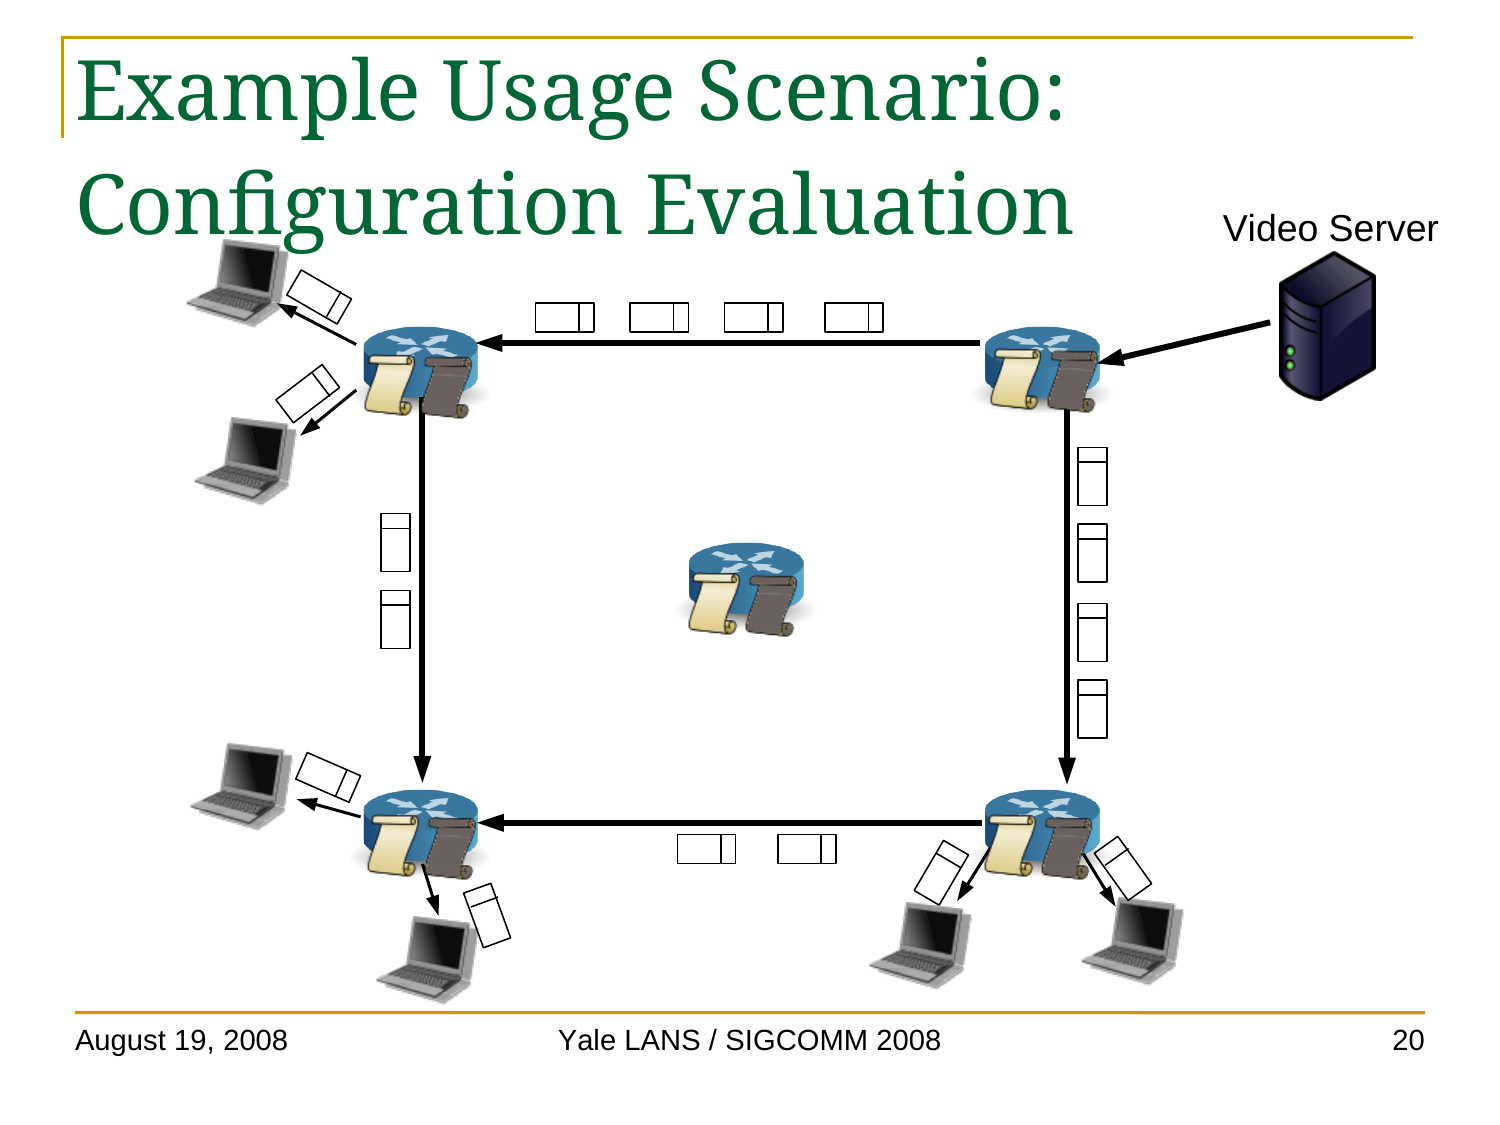

# Example Usage Scenario: Configuration Evaluation
Video Server
August 19, 2008
Yale LANS / SIGCOMM 2008
20